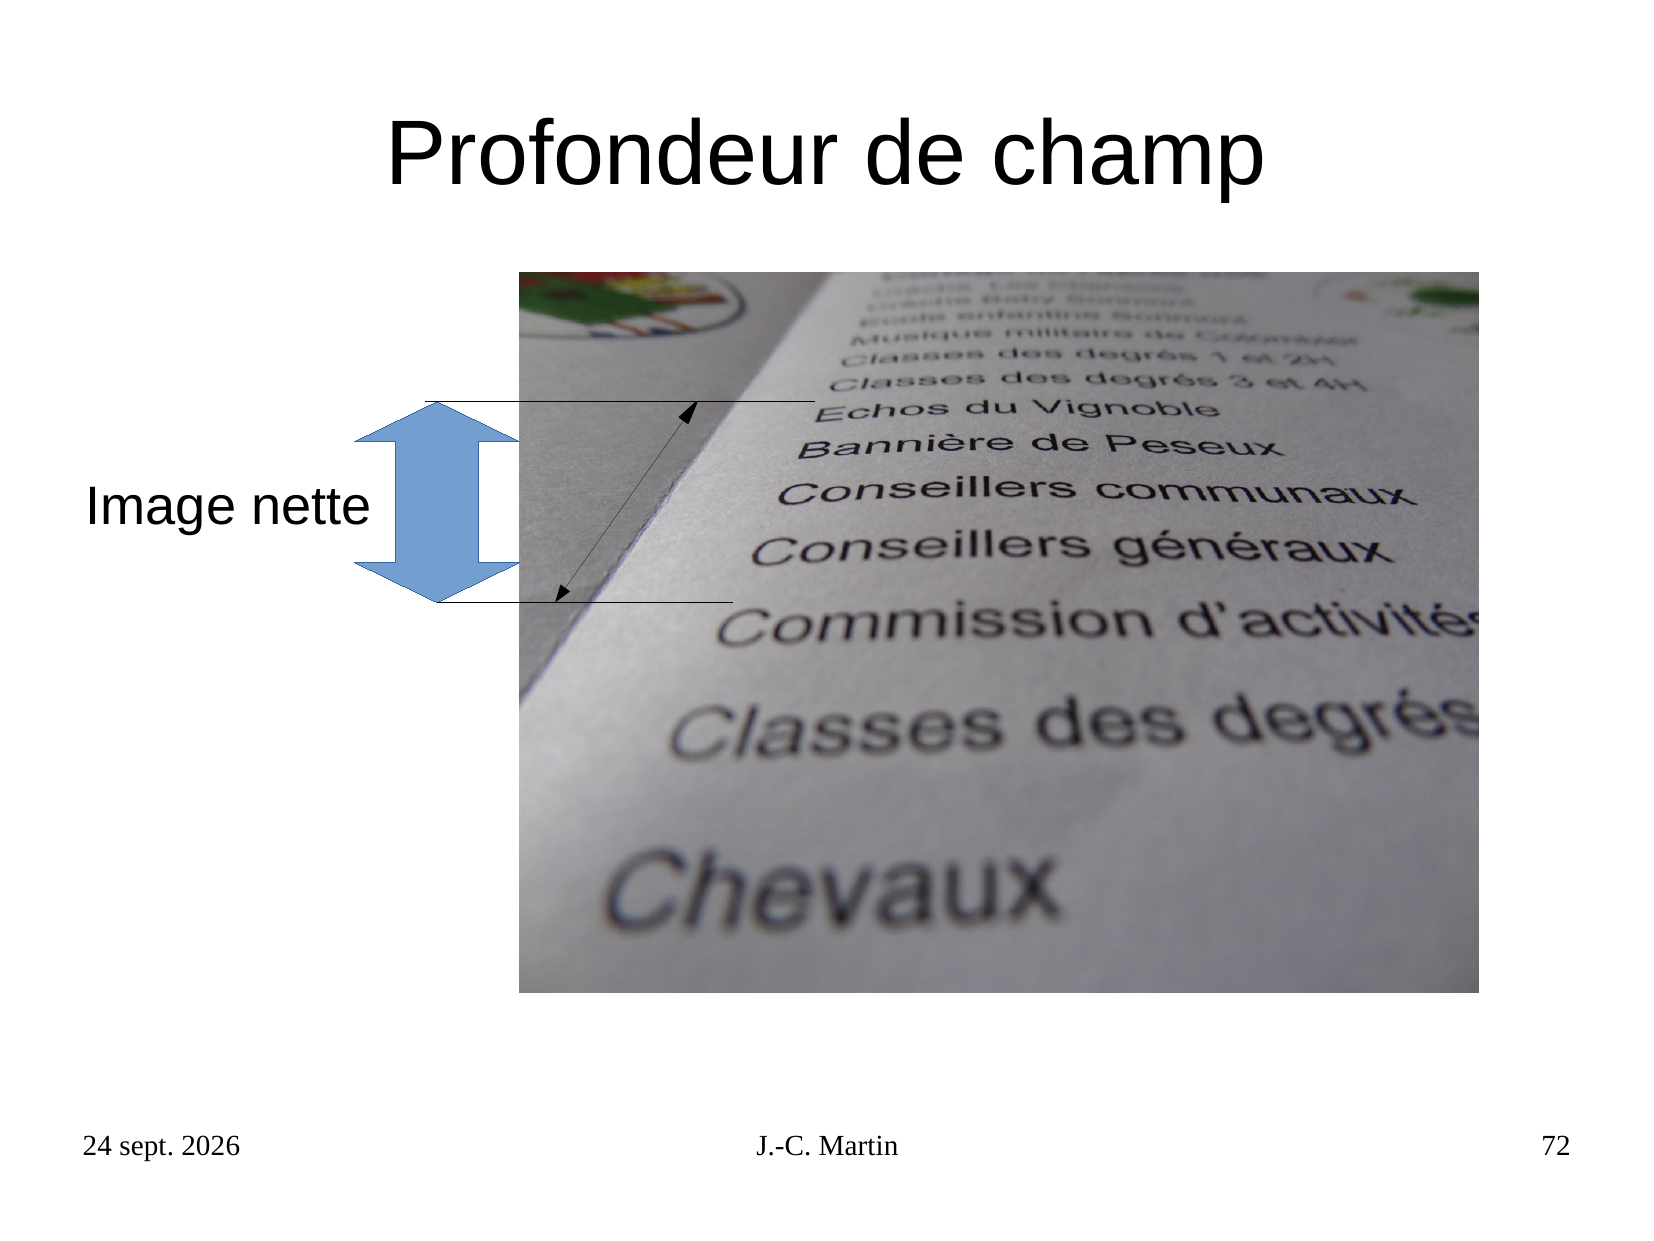

# Profondeur de champ
Image nette
J.-C. Martin
72